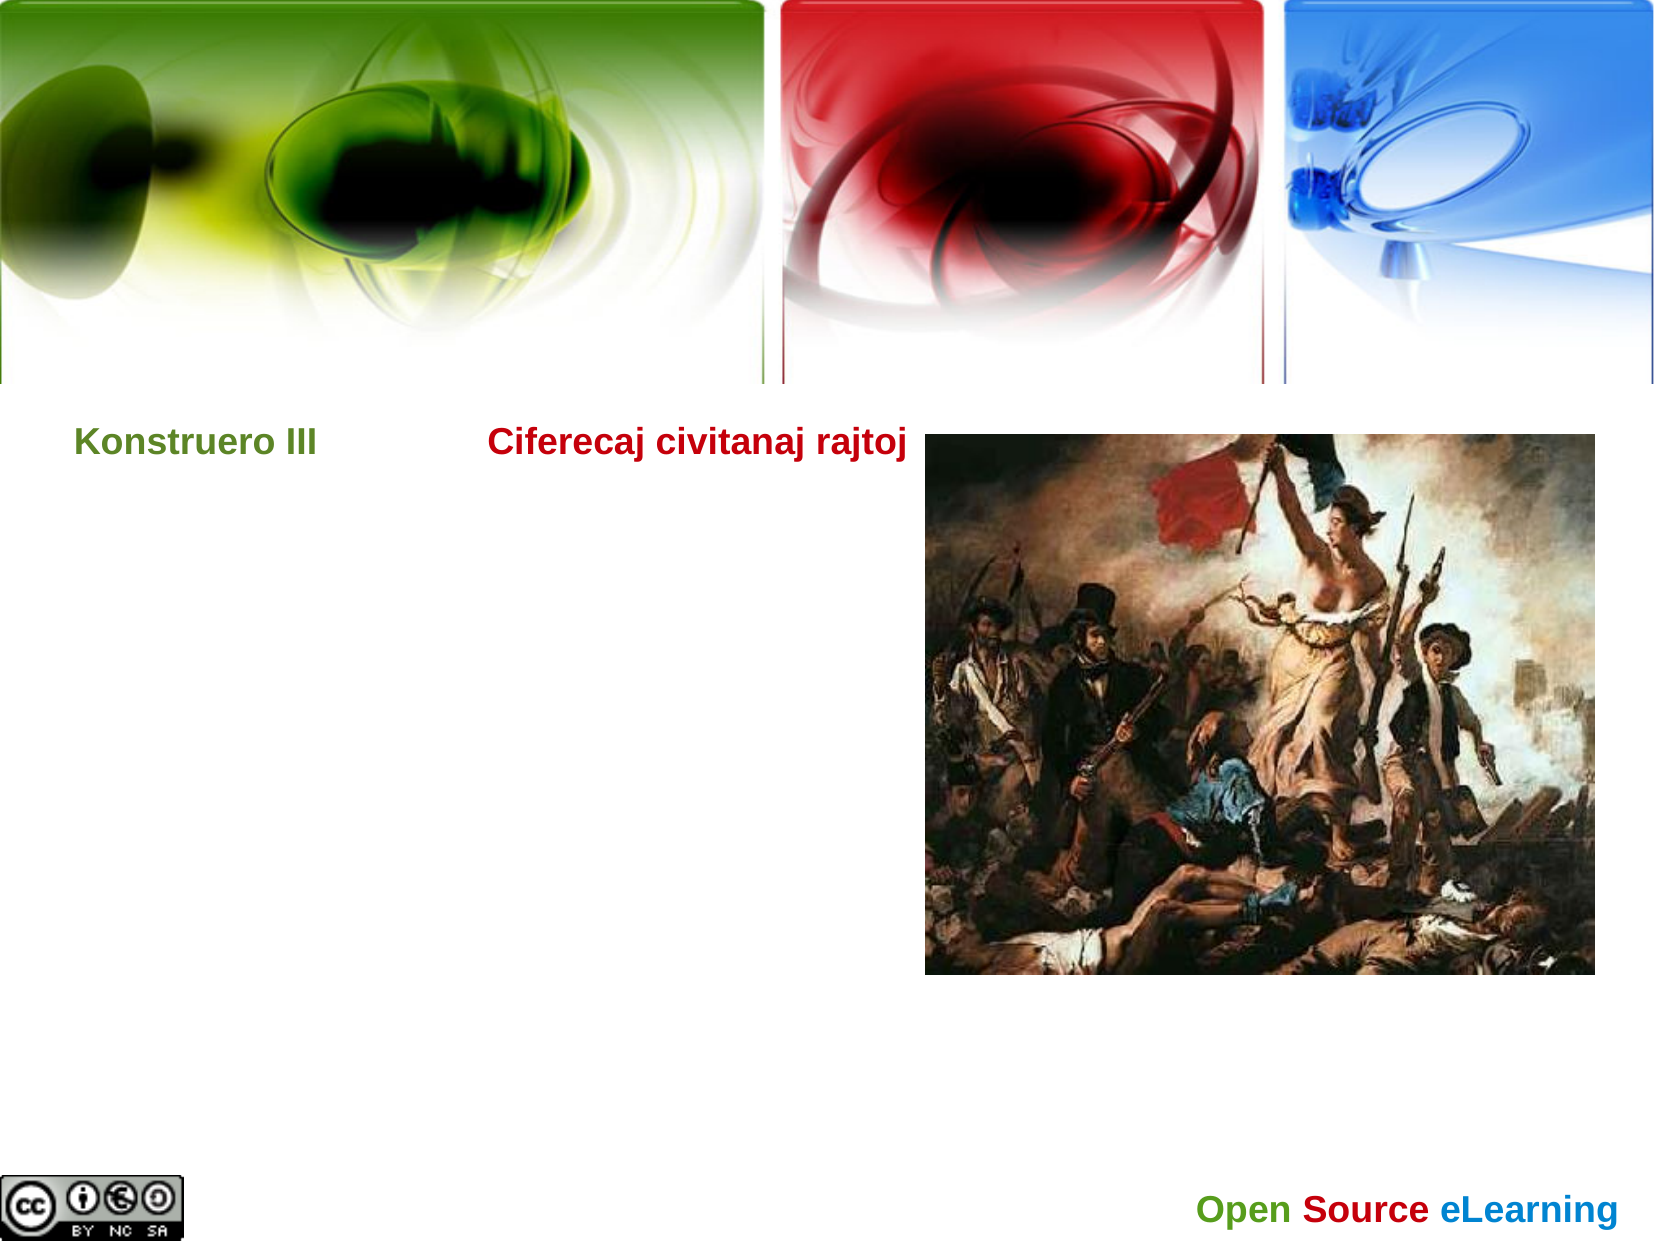

Konstruero III
Ciferecaj civitanaj rajtoj
Open Source eLearning